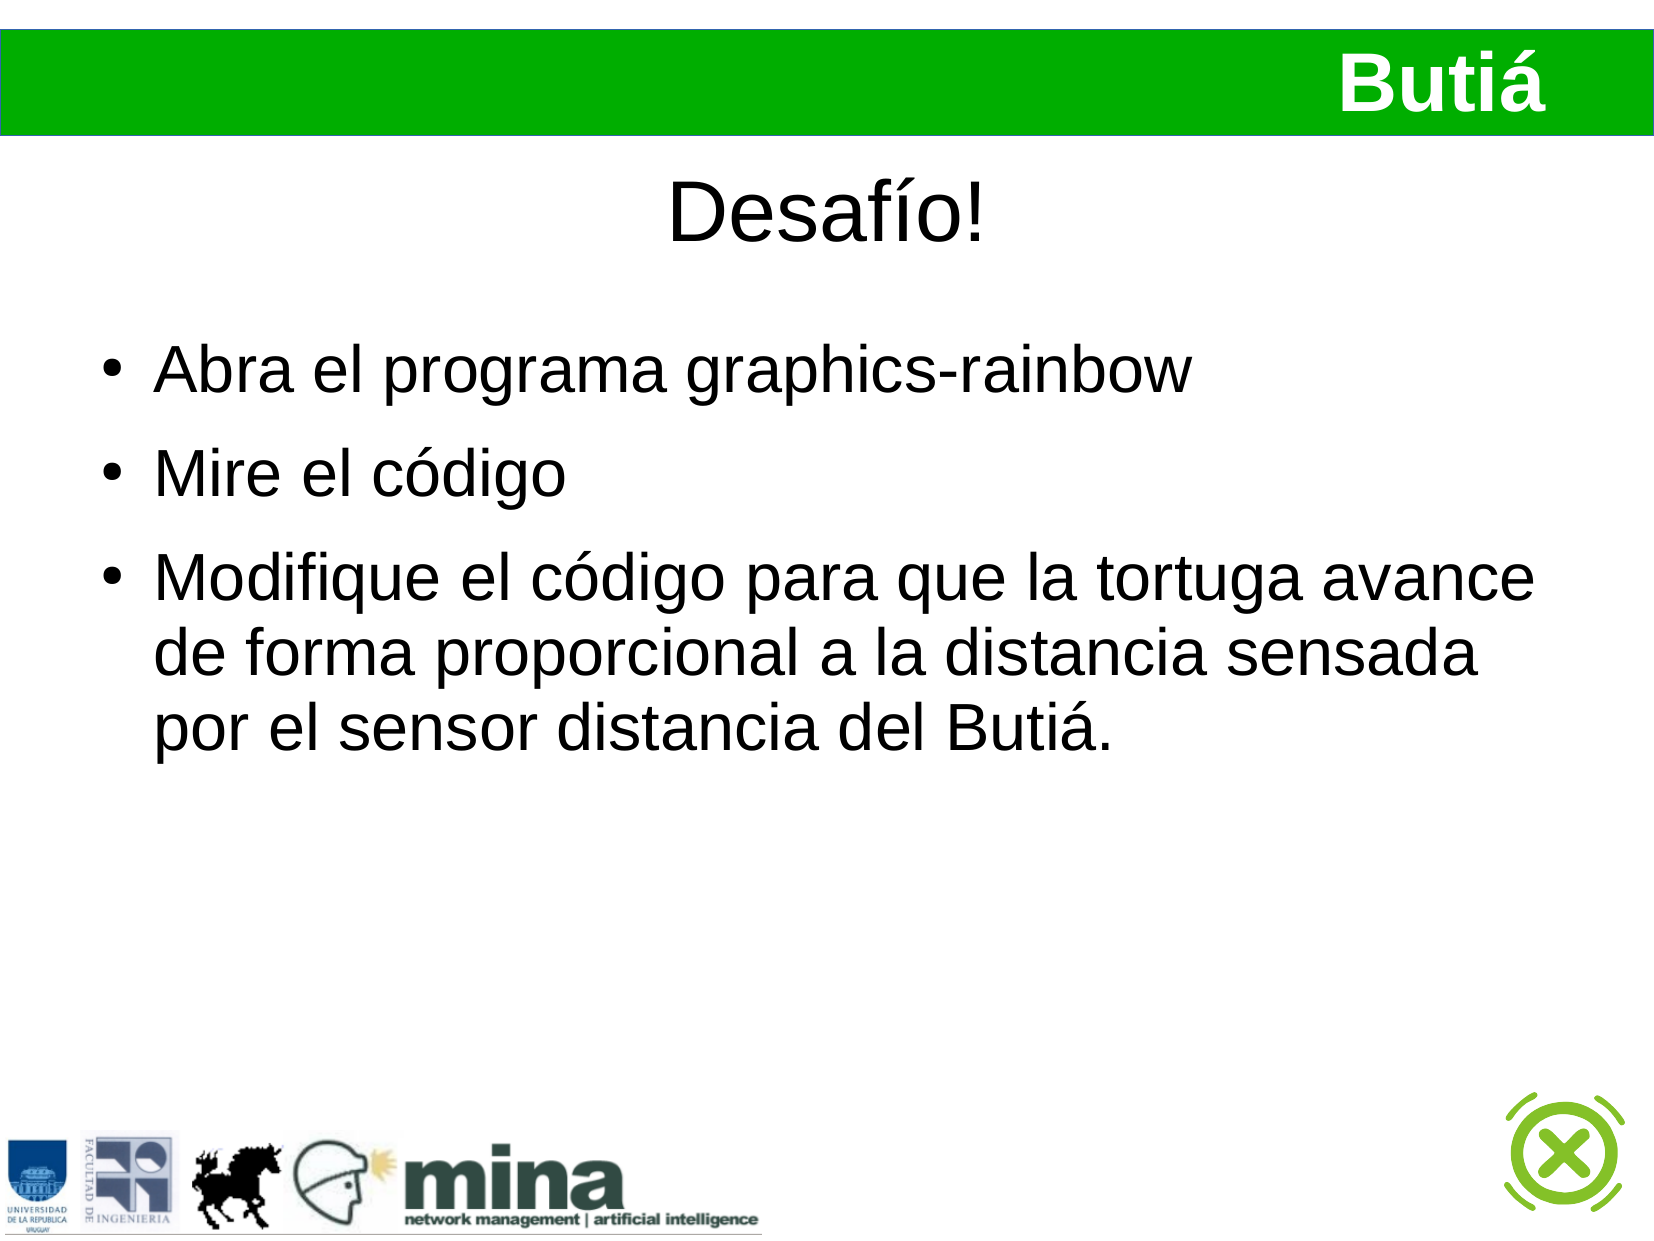

# Desafío!
Abra el programa graphics-rainbow
Mire el código
Modifique el código para que la tortuga avance de forma proporcional a la distancia sensada por el sensor distancia del Butiá.